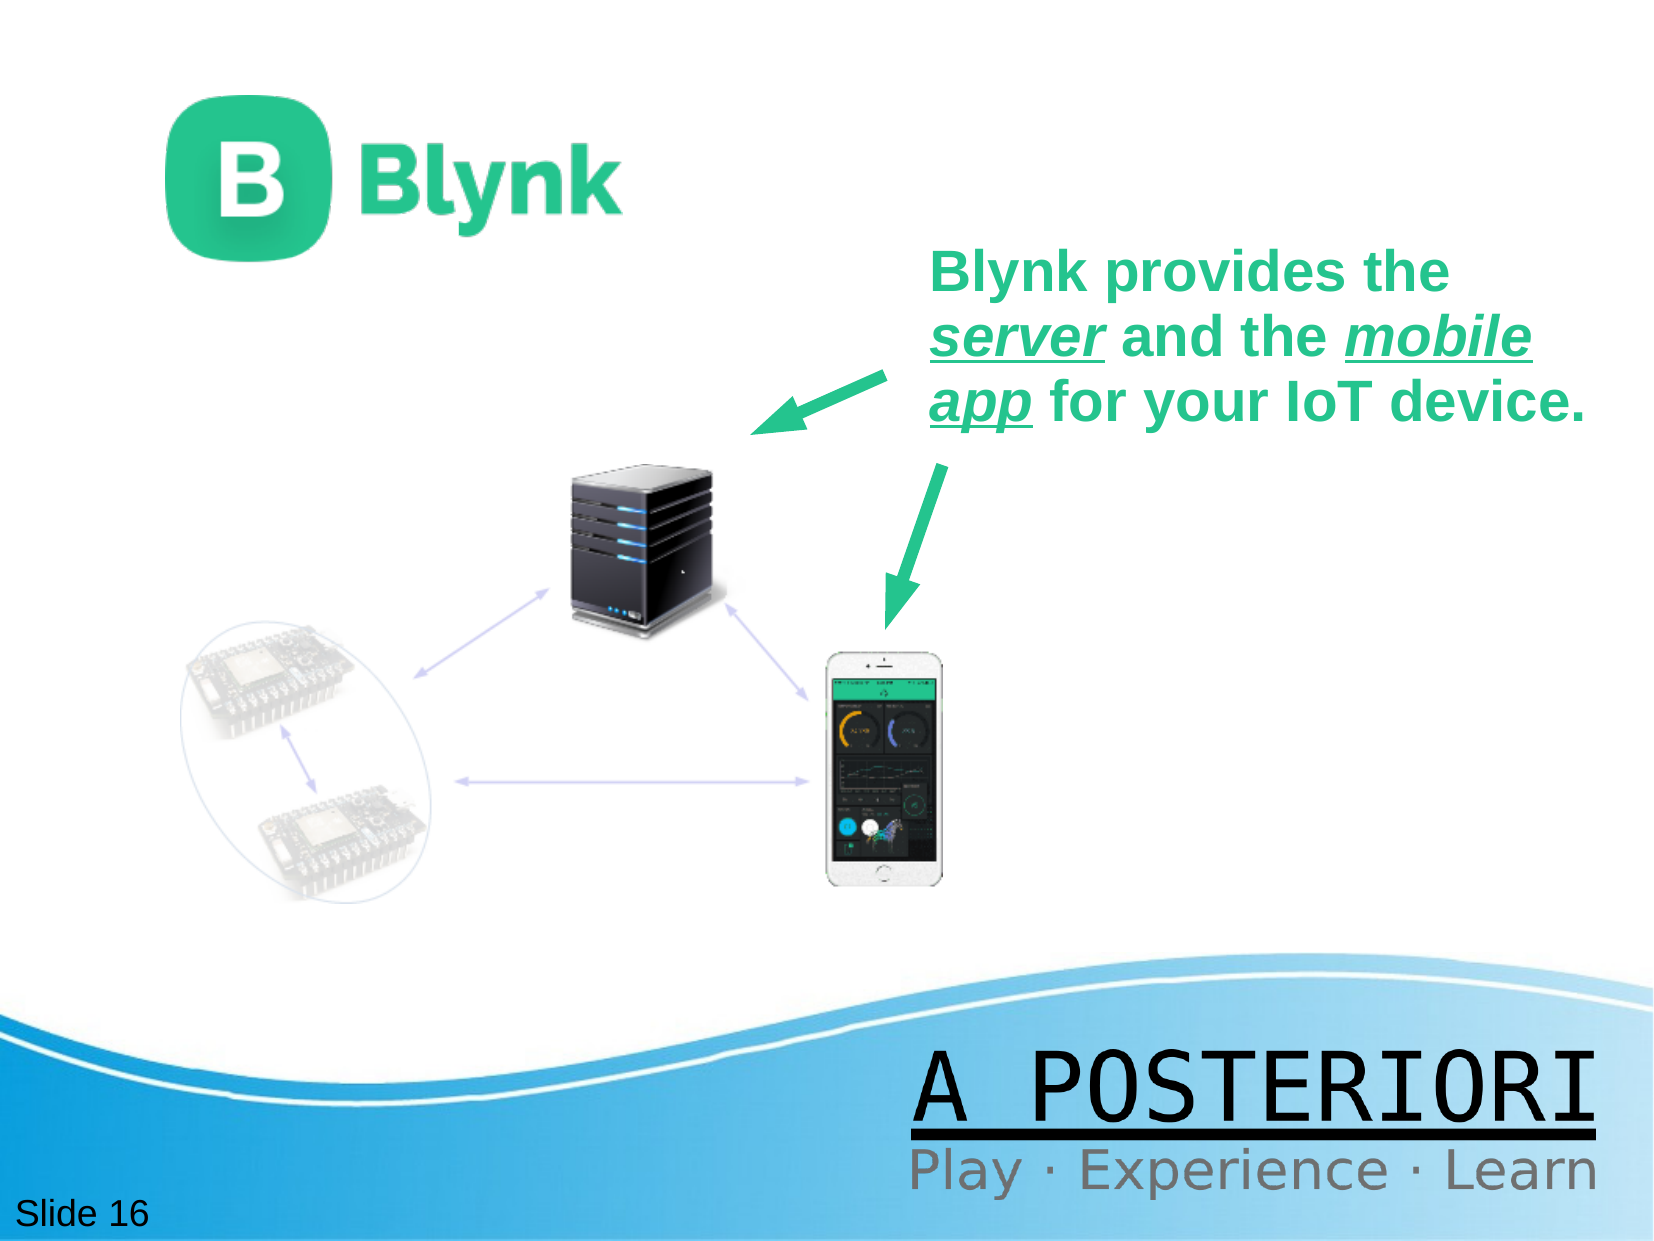

Blynk provides the server and the mobile app for your IoT device.